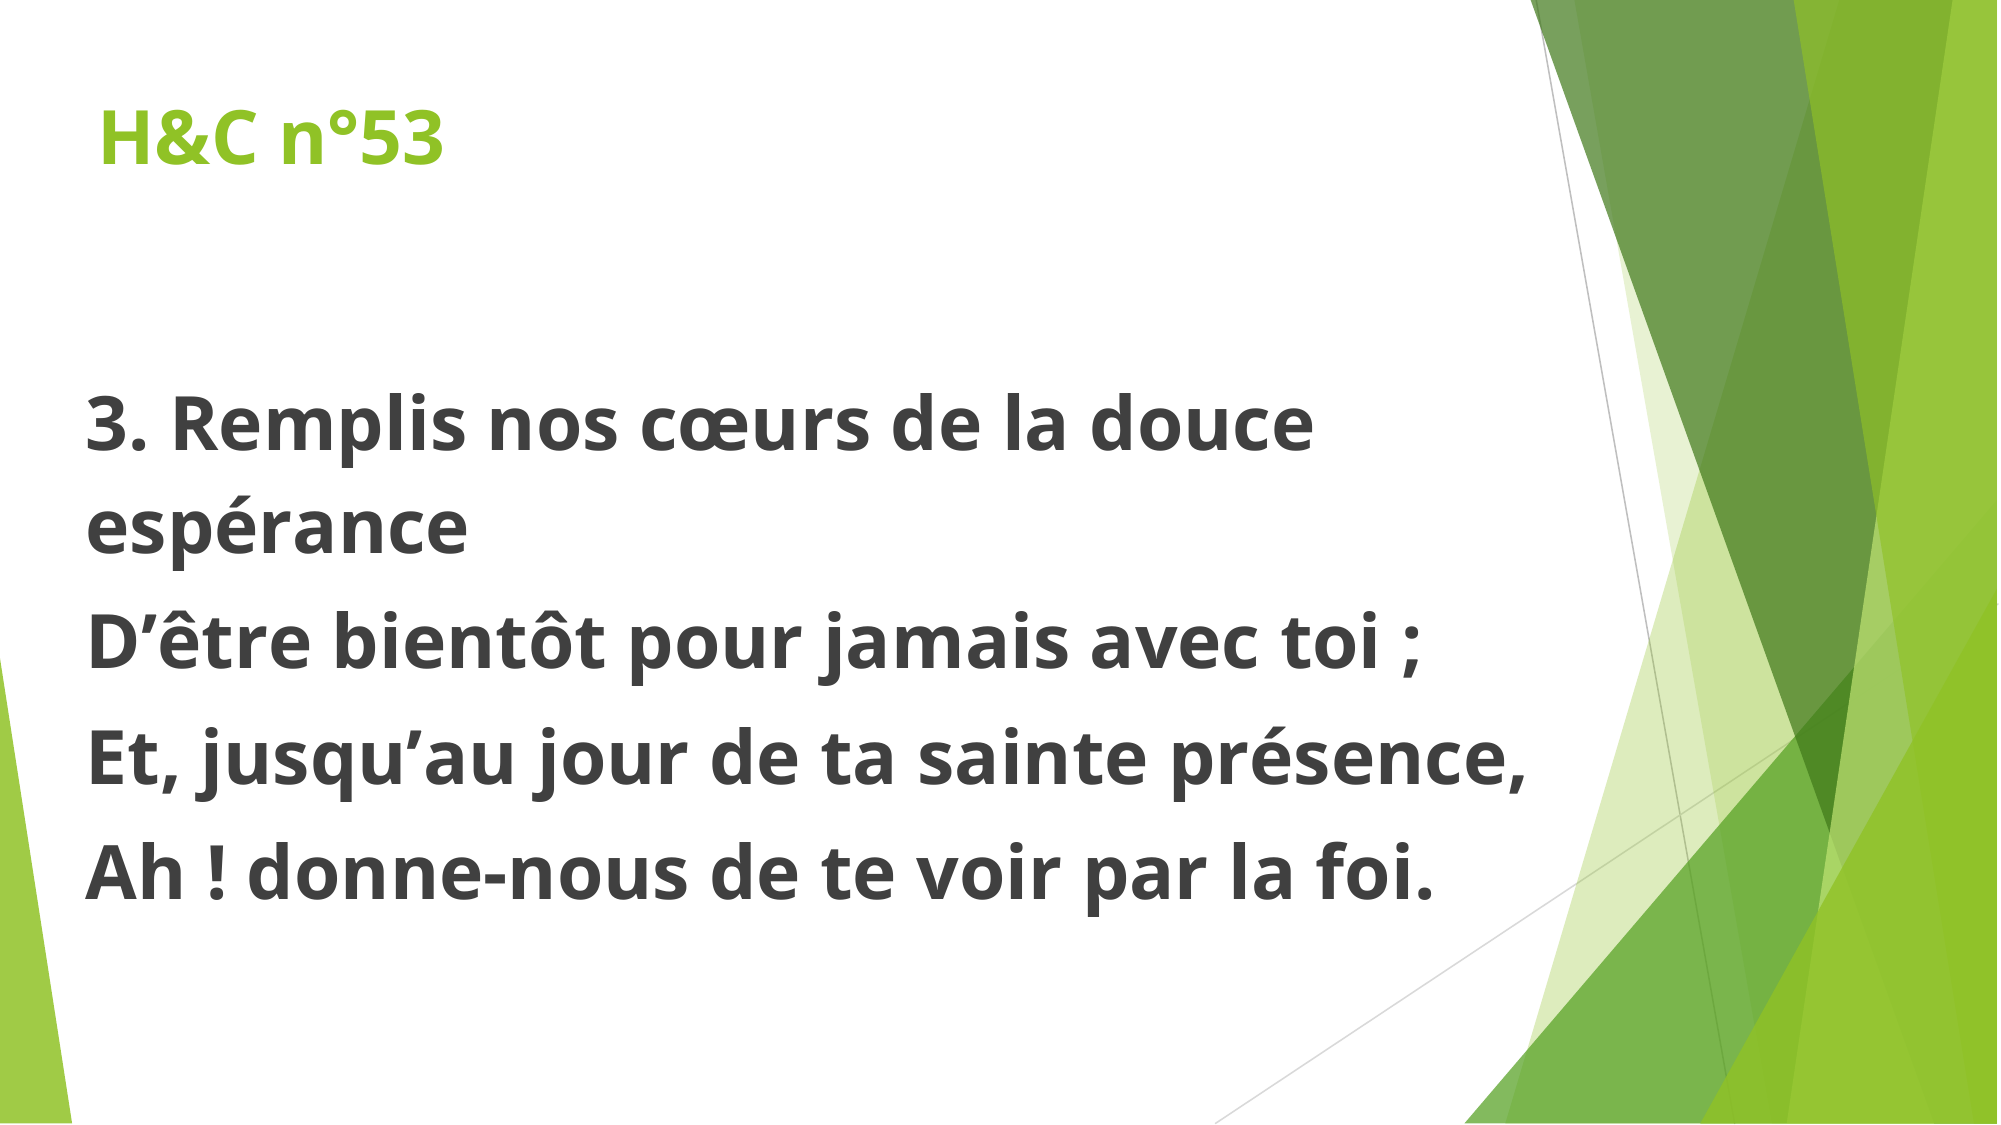

H&C n°53
3. Remplis nos cœurs de la douce espérance
D’être bientôt pour jamais avec toi ;
Et, jusqu’au jour de ta sainte présence,
Ah ! donne-nous de te voir par la foi.